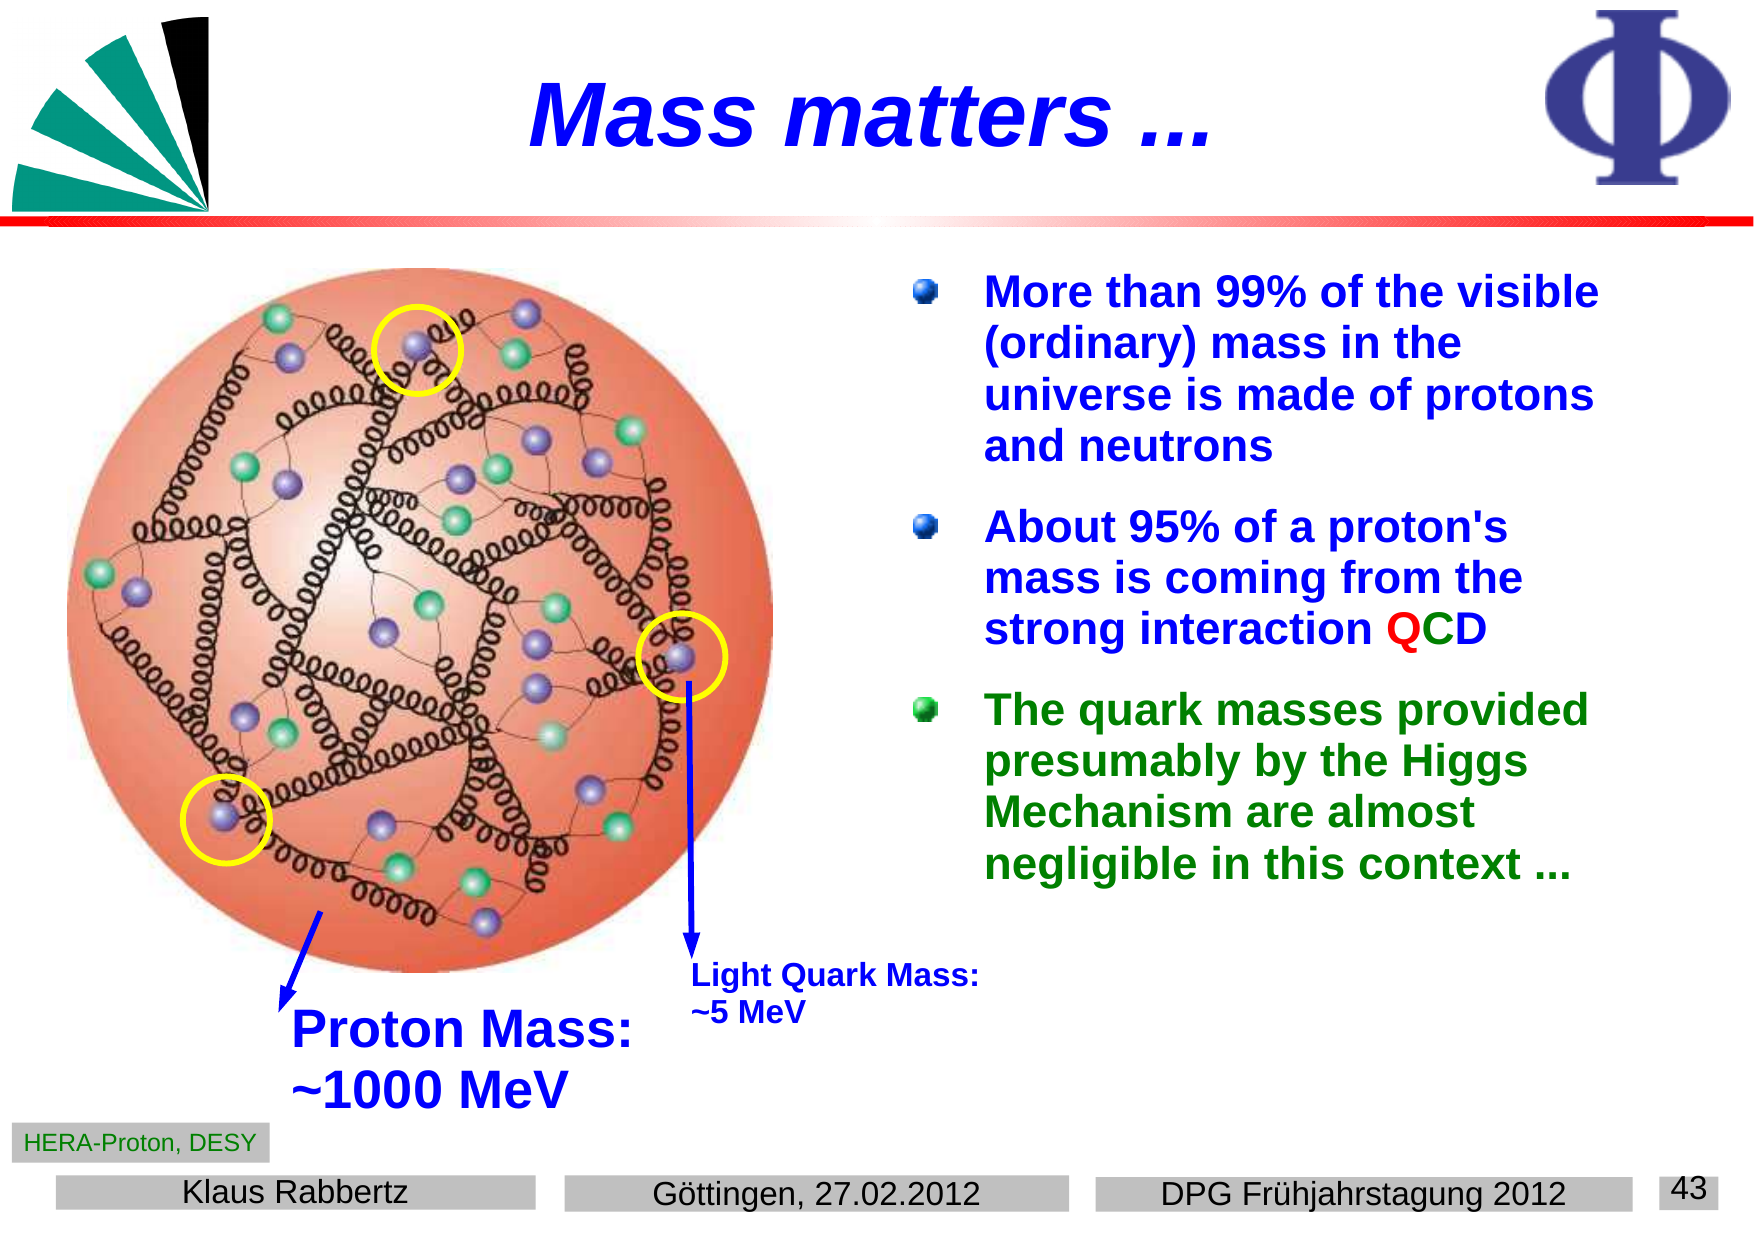

# Mass matters ...
More than 99% of the visible (ordinary) mass in the universe is made of protons and neutrons
About 95% of a proton's mass is coming from the strong interaction QCD
The quark masses provided presumably by the Higgs Mechanism are almost negligible in this context ...
Light Quark Mass:
~5 MeV
Proton Mass:
~1000 MeV
HERA-Proton, DESY